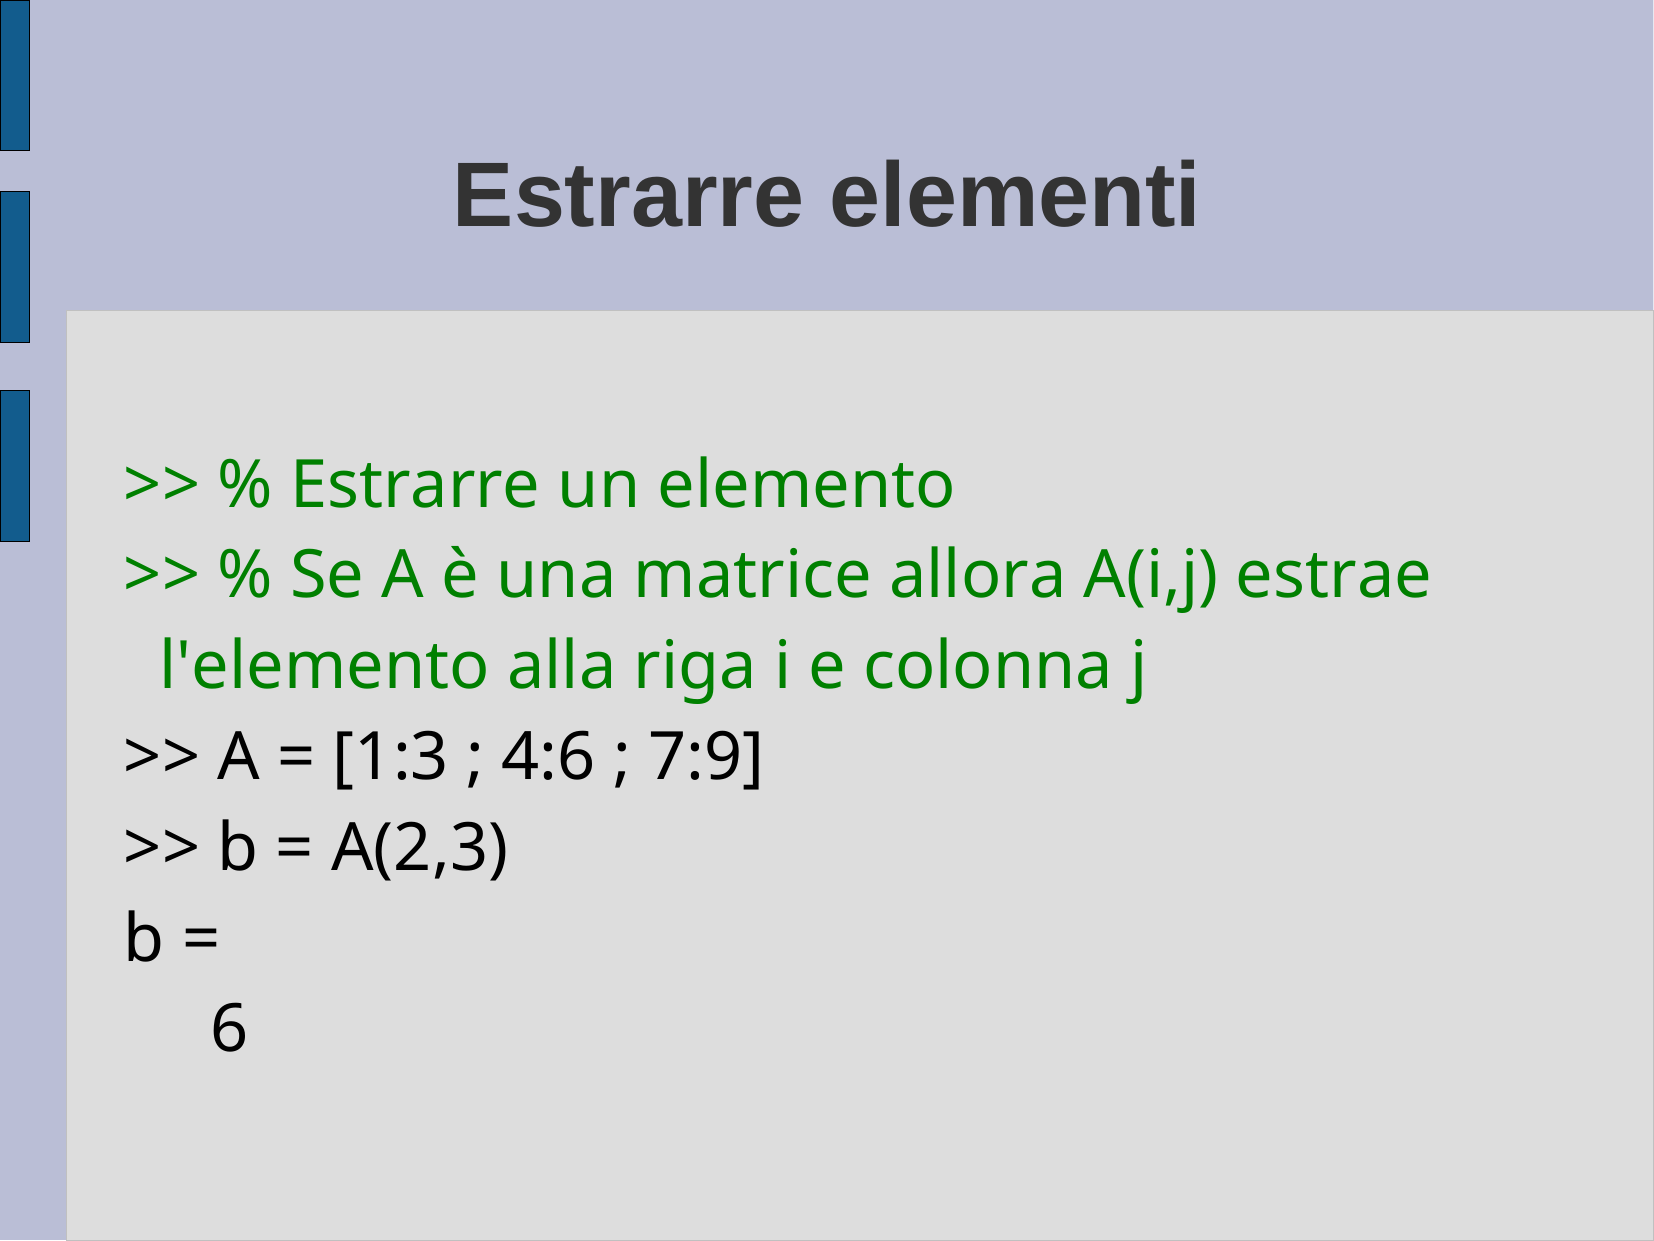

# Estrarre elementi
>> % Estrarre un elemento
>> % Se A è una matrice allora A(i,j) estrae l'elemento alla riga i e colonna j
>> A = [1:3 ; 4:6 ; 7:9]
>> b = A(2,3)
b =
 6